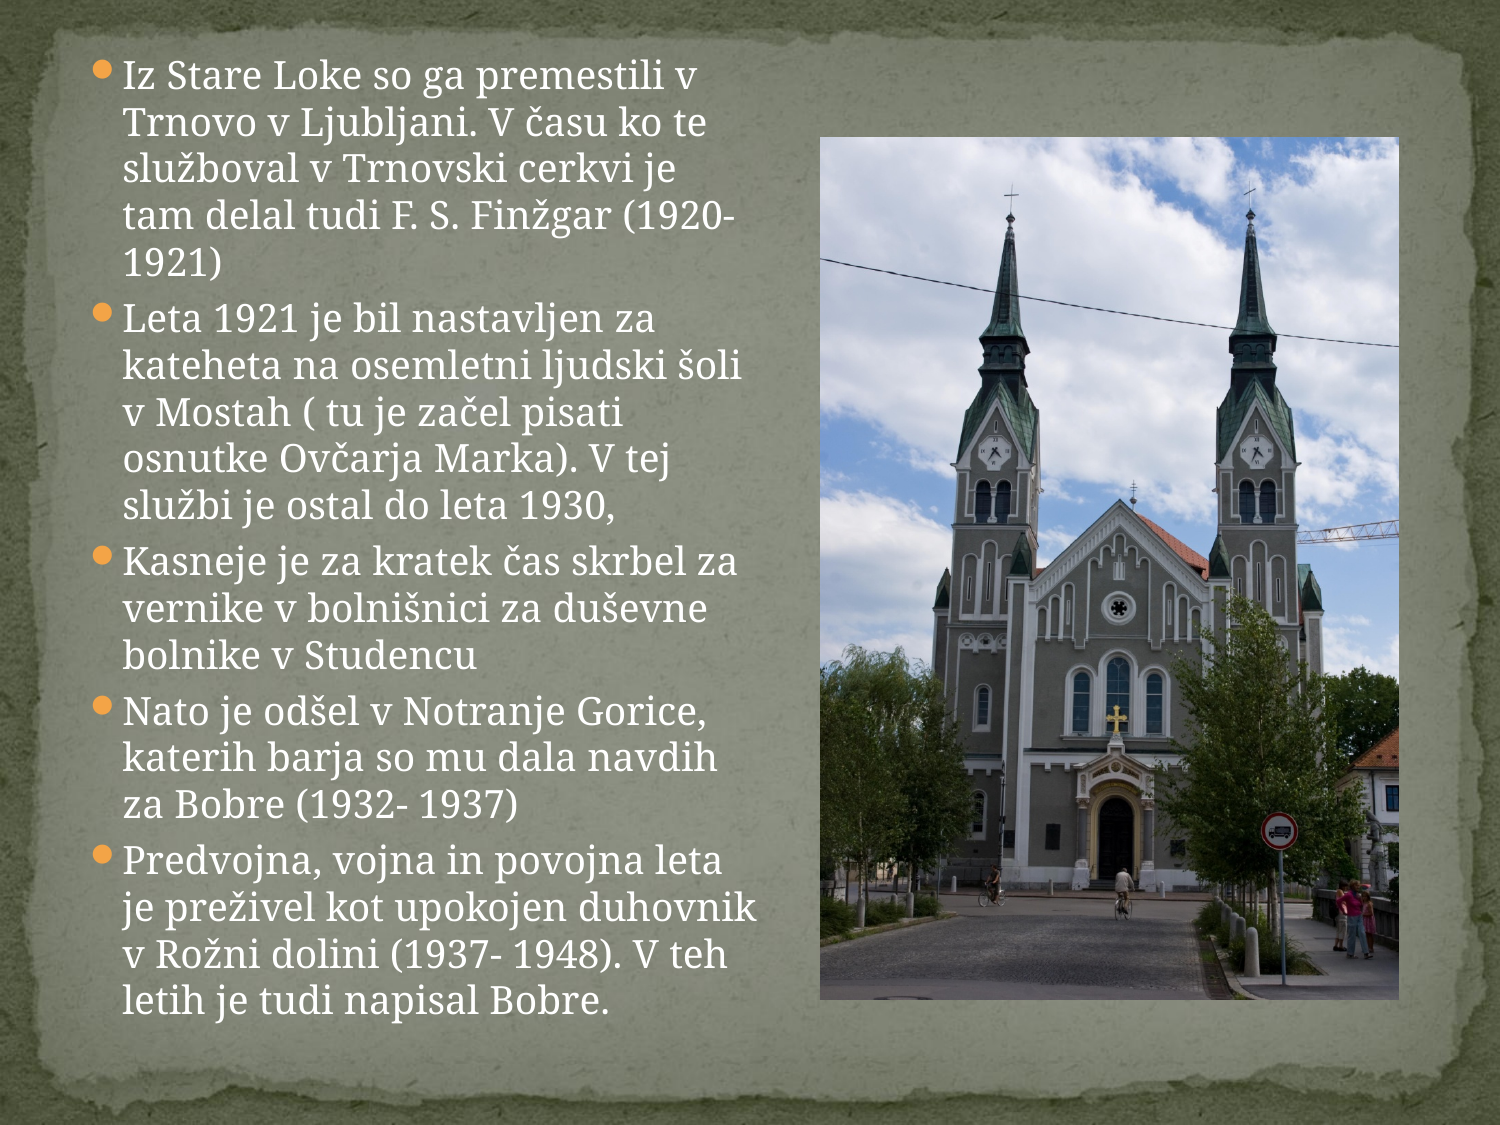

#
Iz Stare Loke so ga premestili v Trnovo v Ljubljani. V času ko te služboval v Trnovski cerkvi je tam delal tudi F. S. Finžgar (1920- 1921)
Leta 1921 je bil nastavljen za kateheta na osemletni ljudski šoli v Mostah ( tu je začel pisati osnutke Ovčarja Marka). V tej službi je ostal do leta 1930,
Kasneje je za kratek čas skrbel za vernike v bolnišnici za duševne bolnike v Studencu
Nato je odšel v Notranje Gorice, katerih barja so mu dala navdih za Bobre (1932- 1937)
Predvojna, vojna in povojna leta je preživel kot upokojen duhovnik v Rožni dolini (1937- 1948). V teh letih je tudi napisal Bobre.